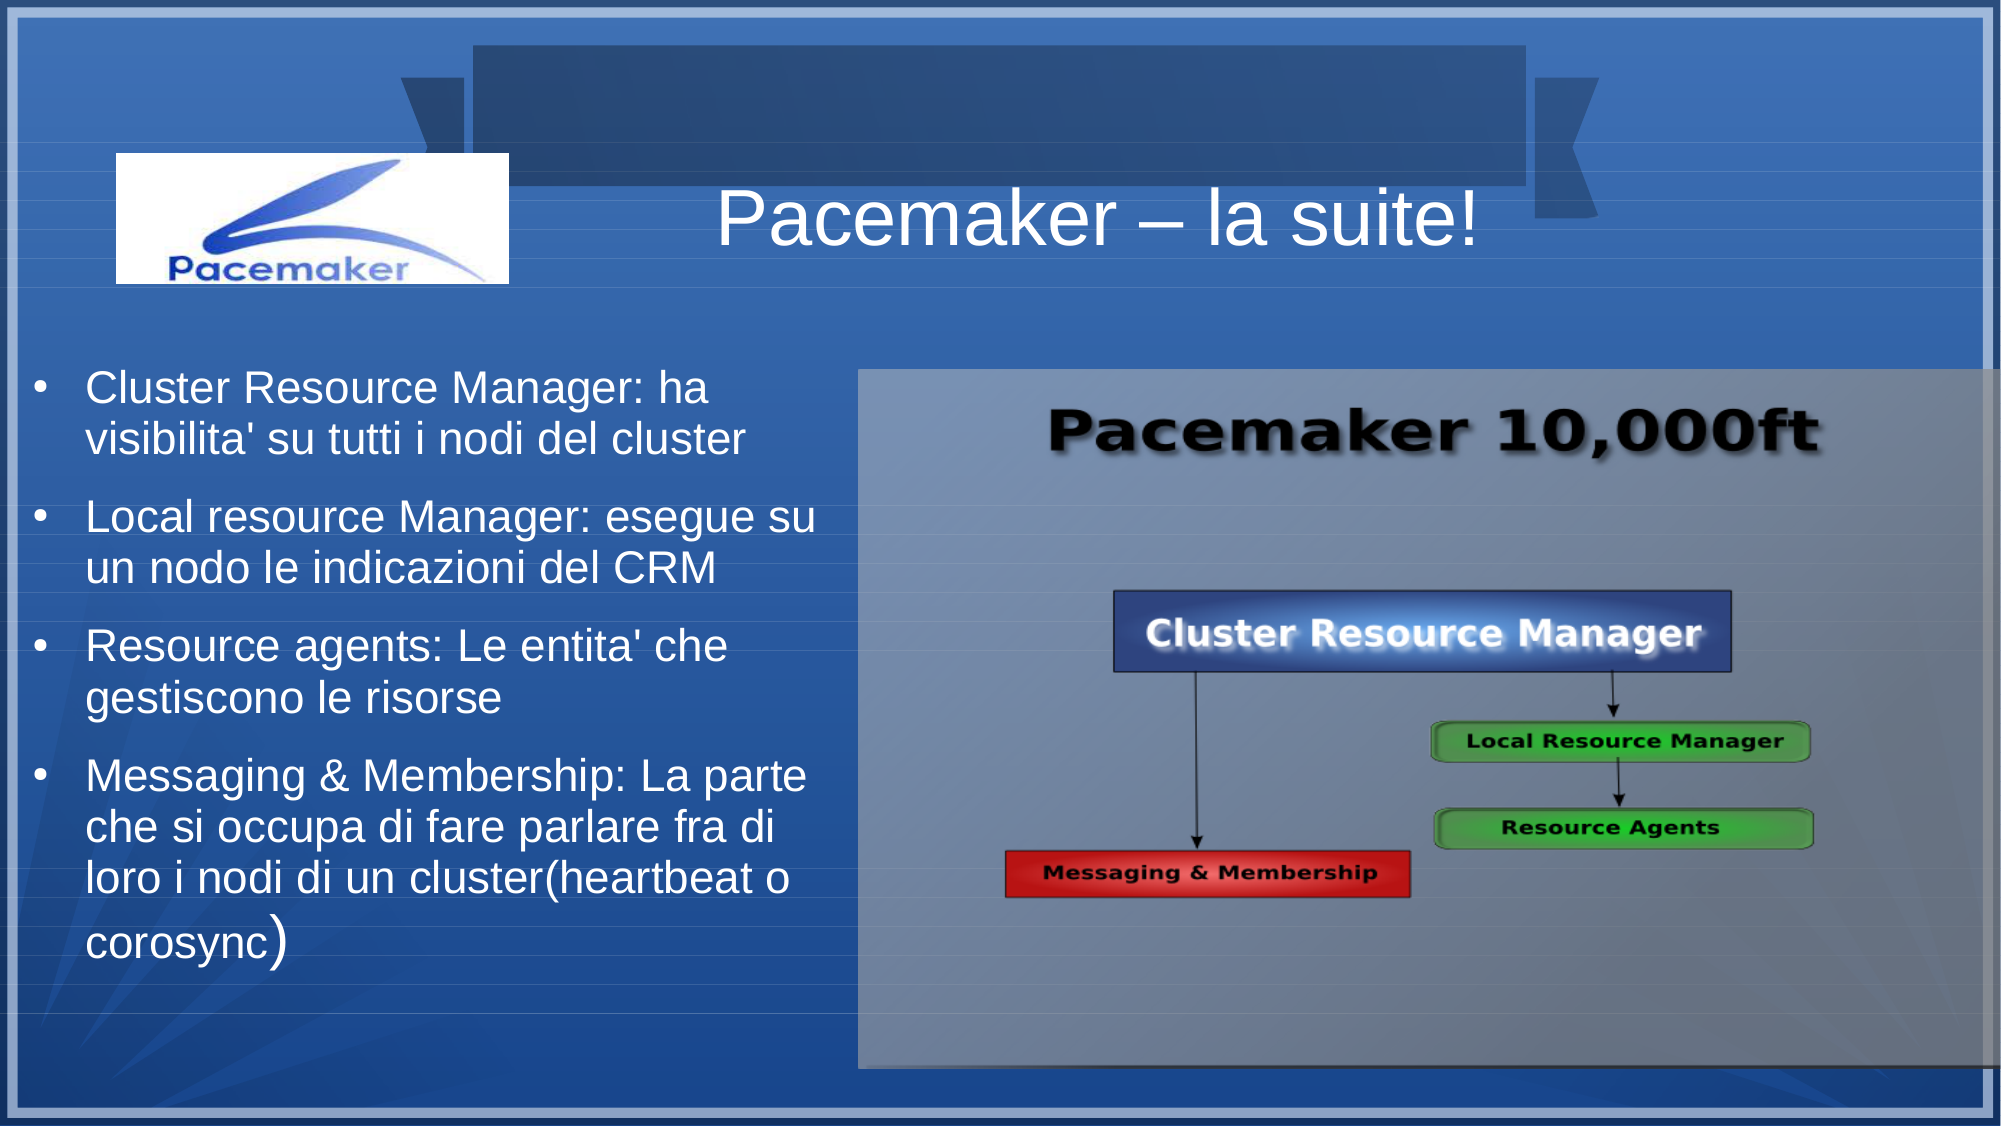

# Pacemaker – la suite!
Cluster Resource Manager: ha visibilita' su tutti i nodi del cluster
Local resource Manager: esegue su un nodo le indicazioni del CRM
Resource agents: Le entita' che gestiscono le risorse
Messaging & Membership: La parte che si occupa di fare parlare fra di loro i nodi di un cluster(heartbeat o corosync)